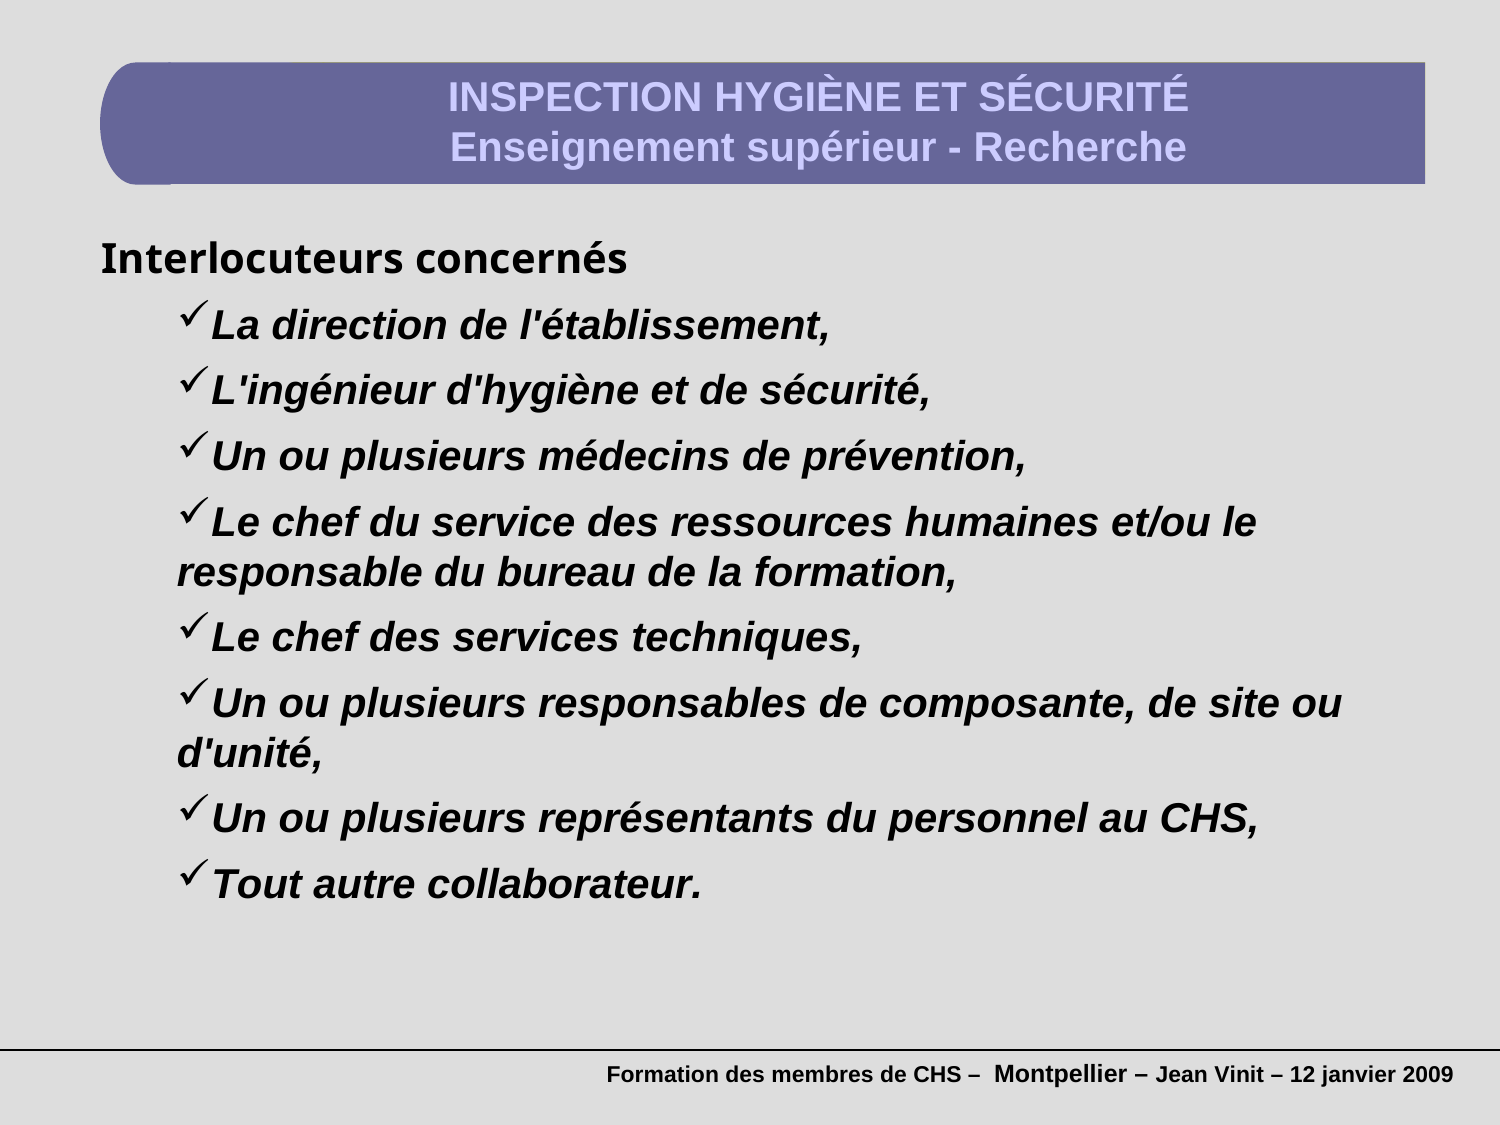

Interlocuteurs concernés
La direction de l'établissement,
L'ingénieur d'hygiène et de sécurité,
Un ou plusieurs médecins de prévention,
Le chef du service des ressources humaines et/ou le responsable du bureau de la formation,
Le chef des services techniques,
Un ou plusieurs responsables de composante, de site ou d'unité,
Un ou plusieurs représentants du personnel au CHS,
Tout autre collaborateur.